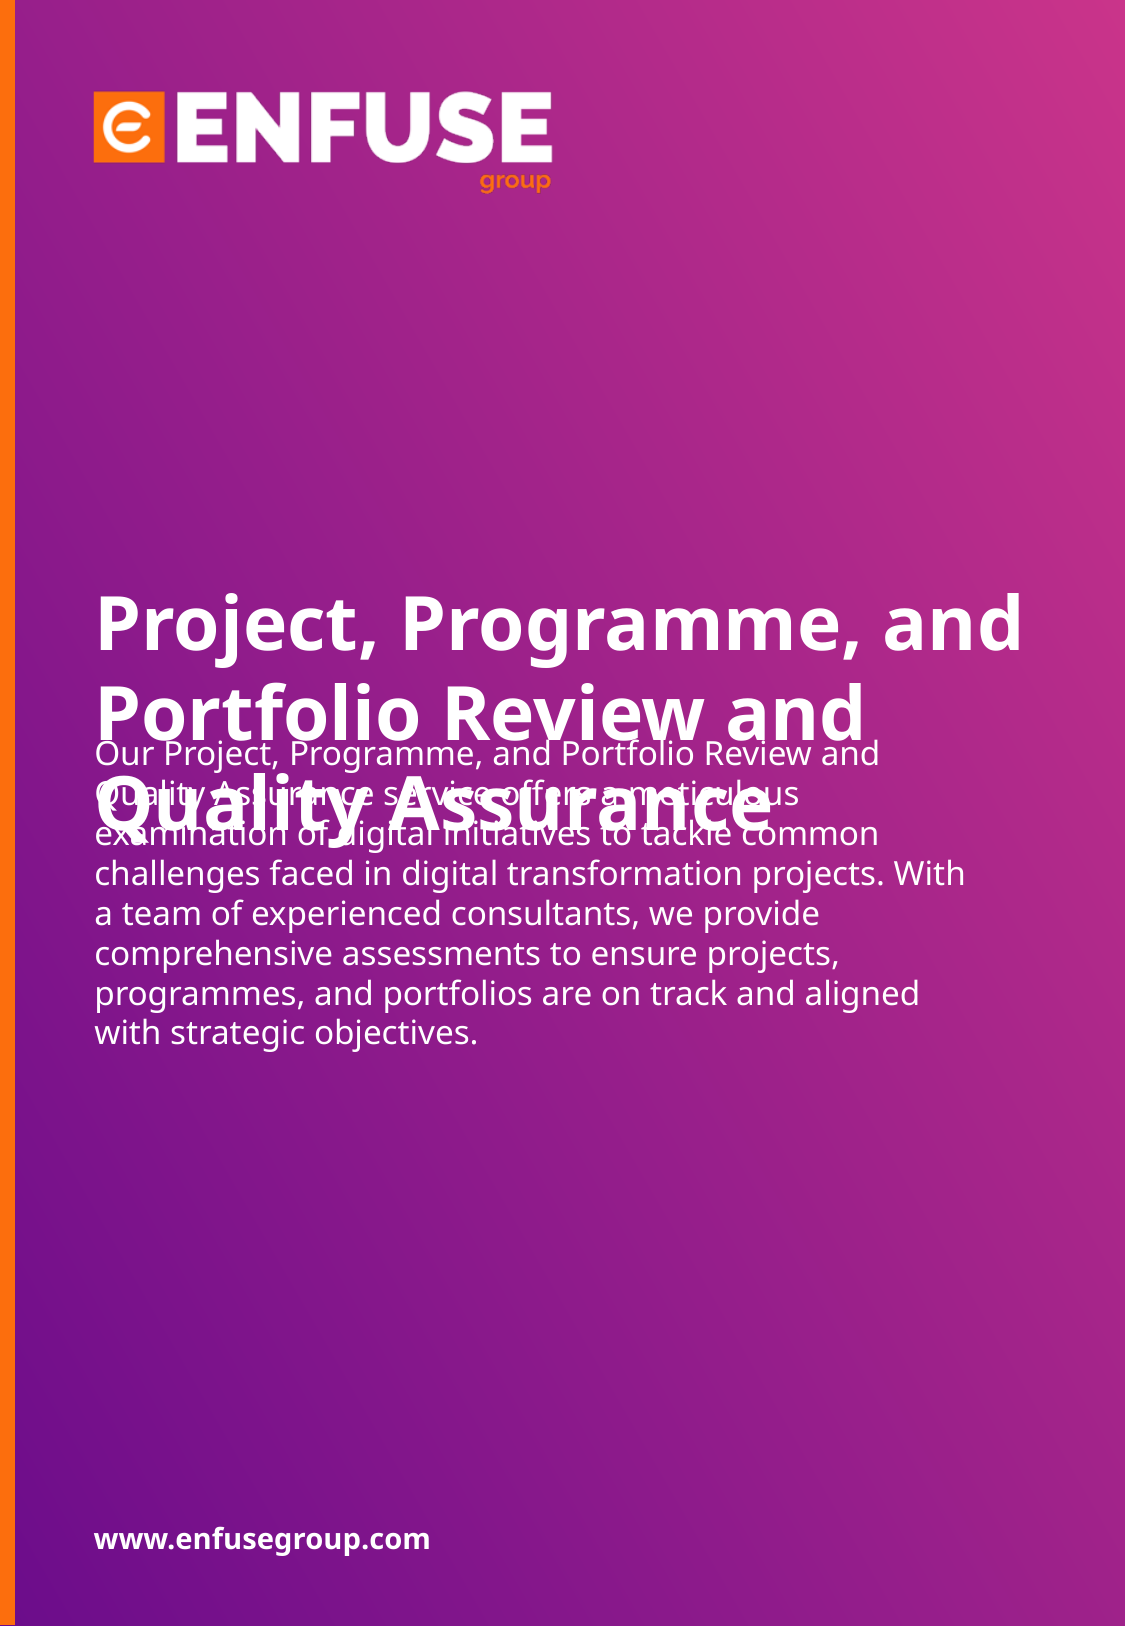

Project, Programme, and Portfolio Review and Quality Assurance
Our Project, Programme, and Portfolio Review and Quality Assurance service offers a meticulous examination of digital initiatives to tackle common challenges faced in digital transformation projects. With a team of experienced consultants, we provide comprehensive assessments to ensure projects, programmes, and portfolios are on track and aligned with strategic objectives.